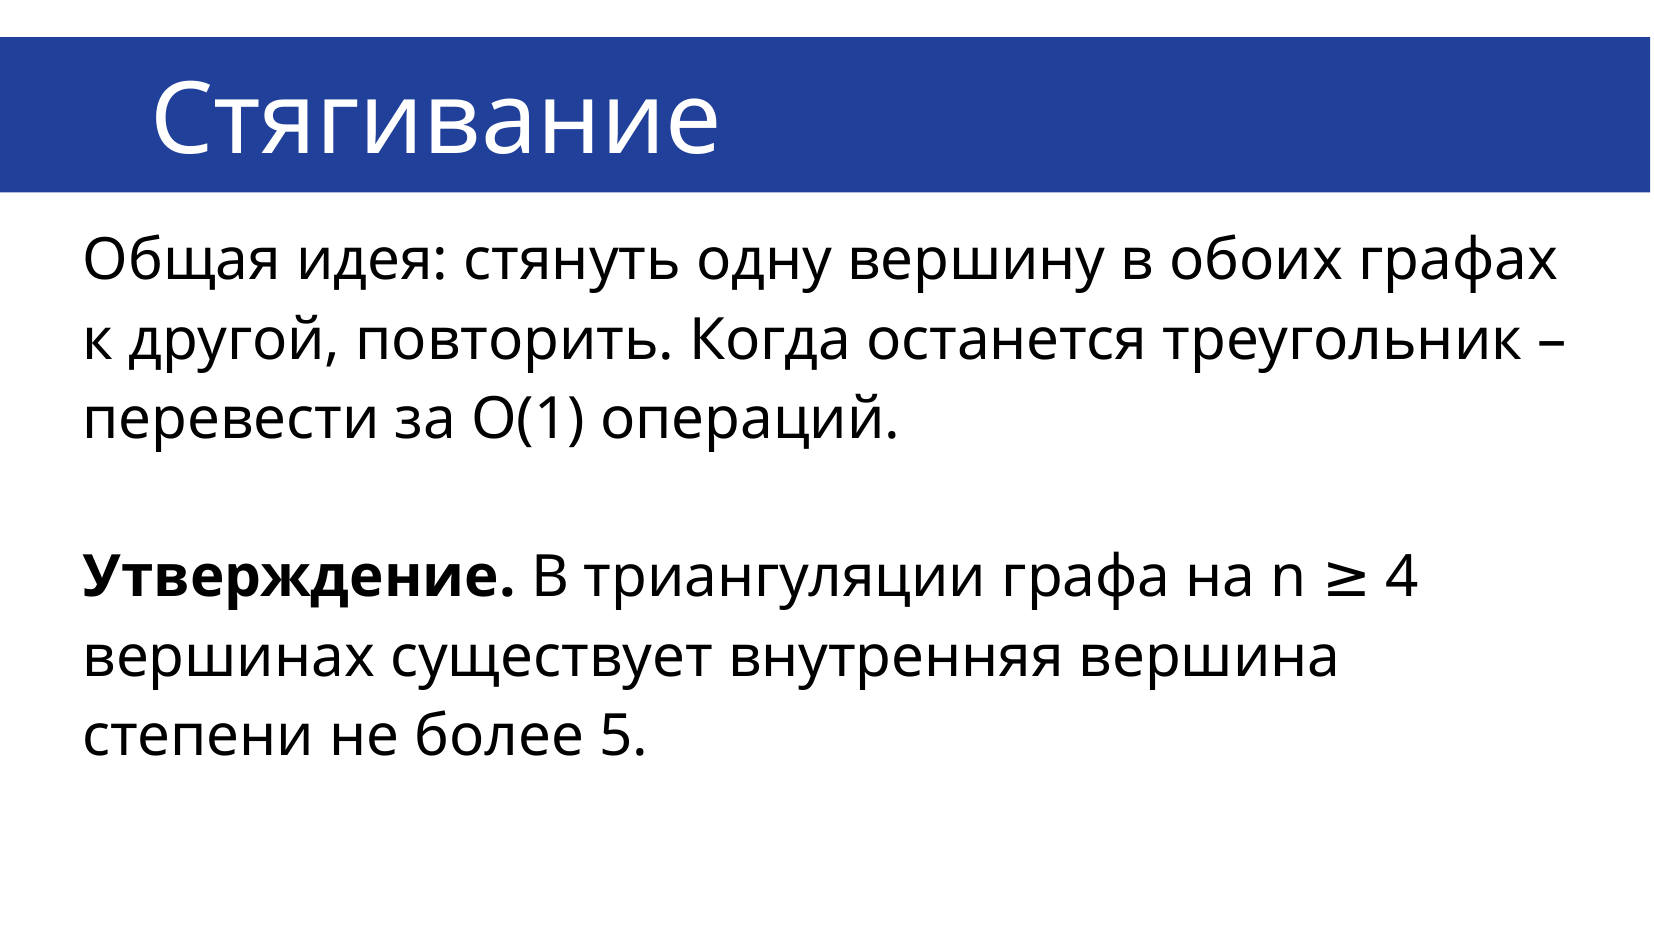

# Стягивание
Общая идея: стянуть одну вершину в обоих графах к другой, повторить. Когда останется треугольник – перевести за O(1) операций.
Утверждение. В триангуляции графа на n ≥ 4 вершинах существует внутренняя вершина степени не более 5.